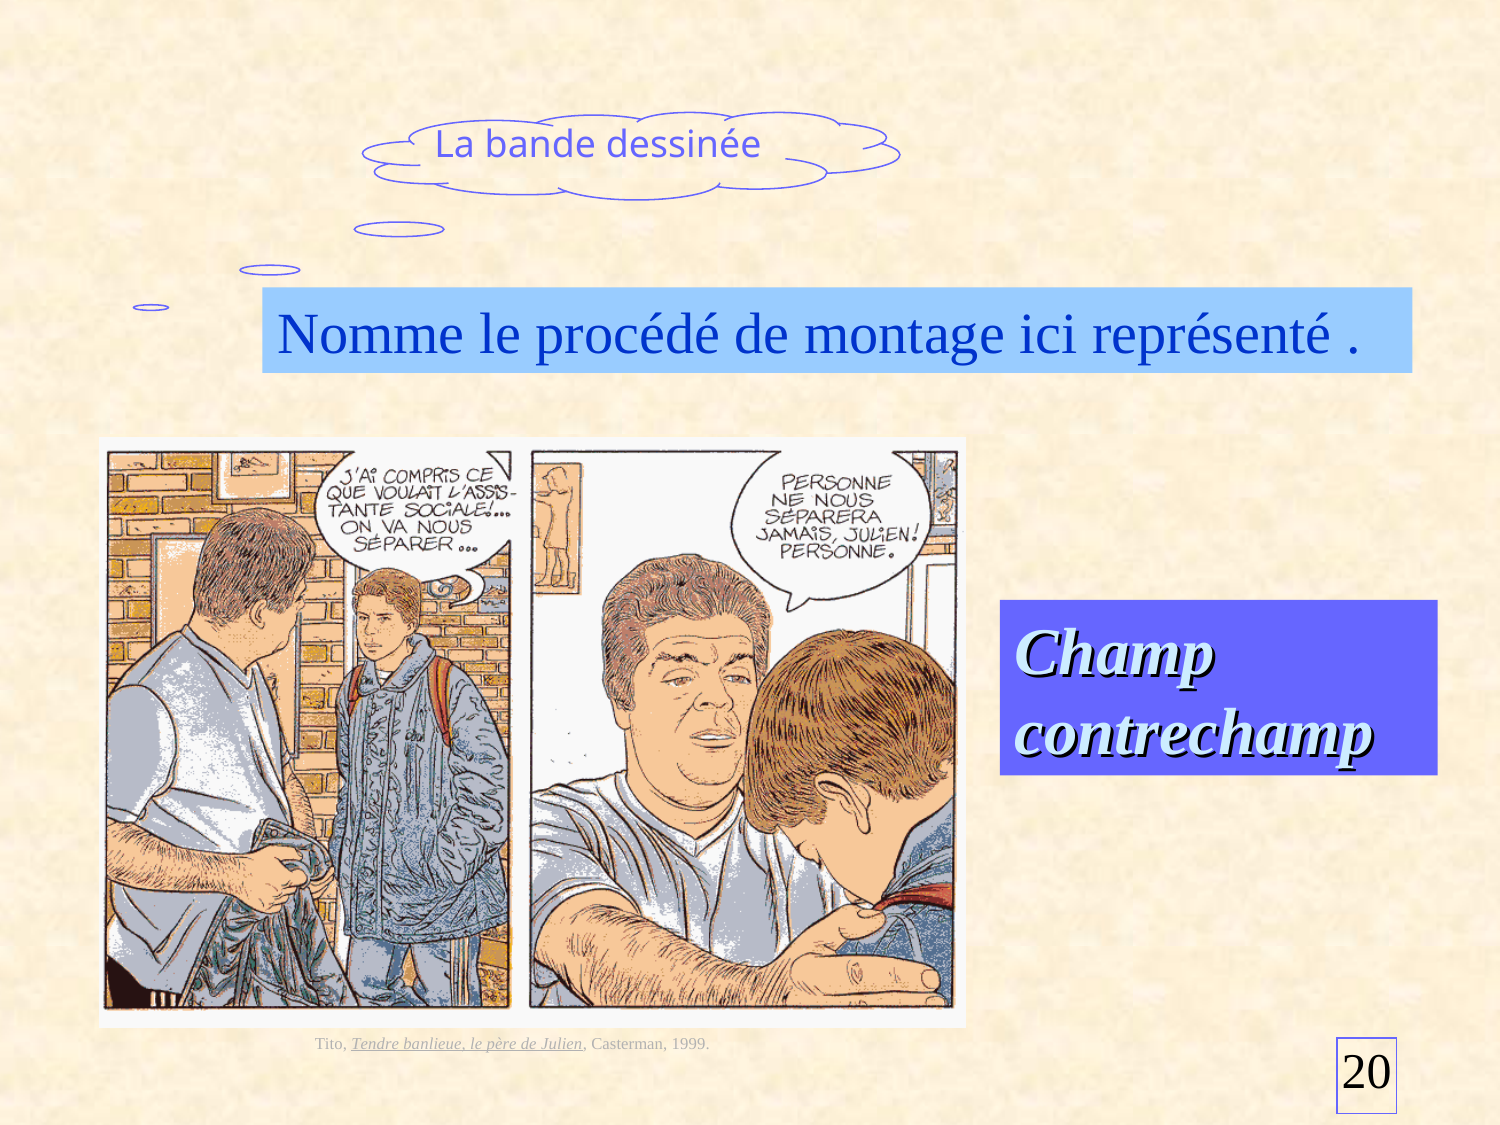

Nomme le procédé de montage ici représenté .
Tito, Tendre banlieue, le père de Julien, Casterman, 1999.
Champ contrechamp
20